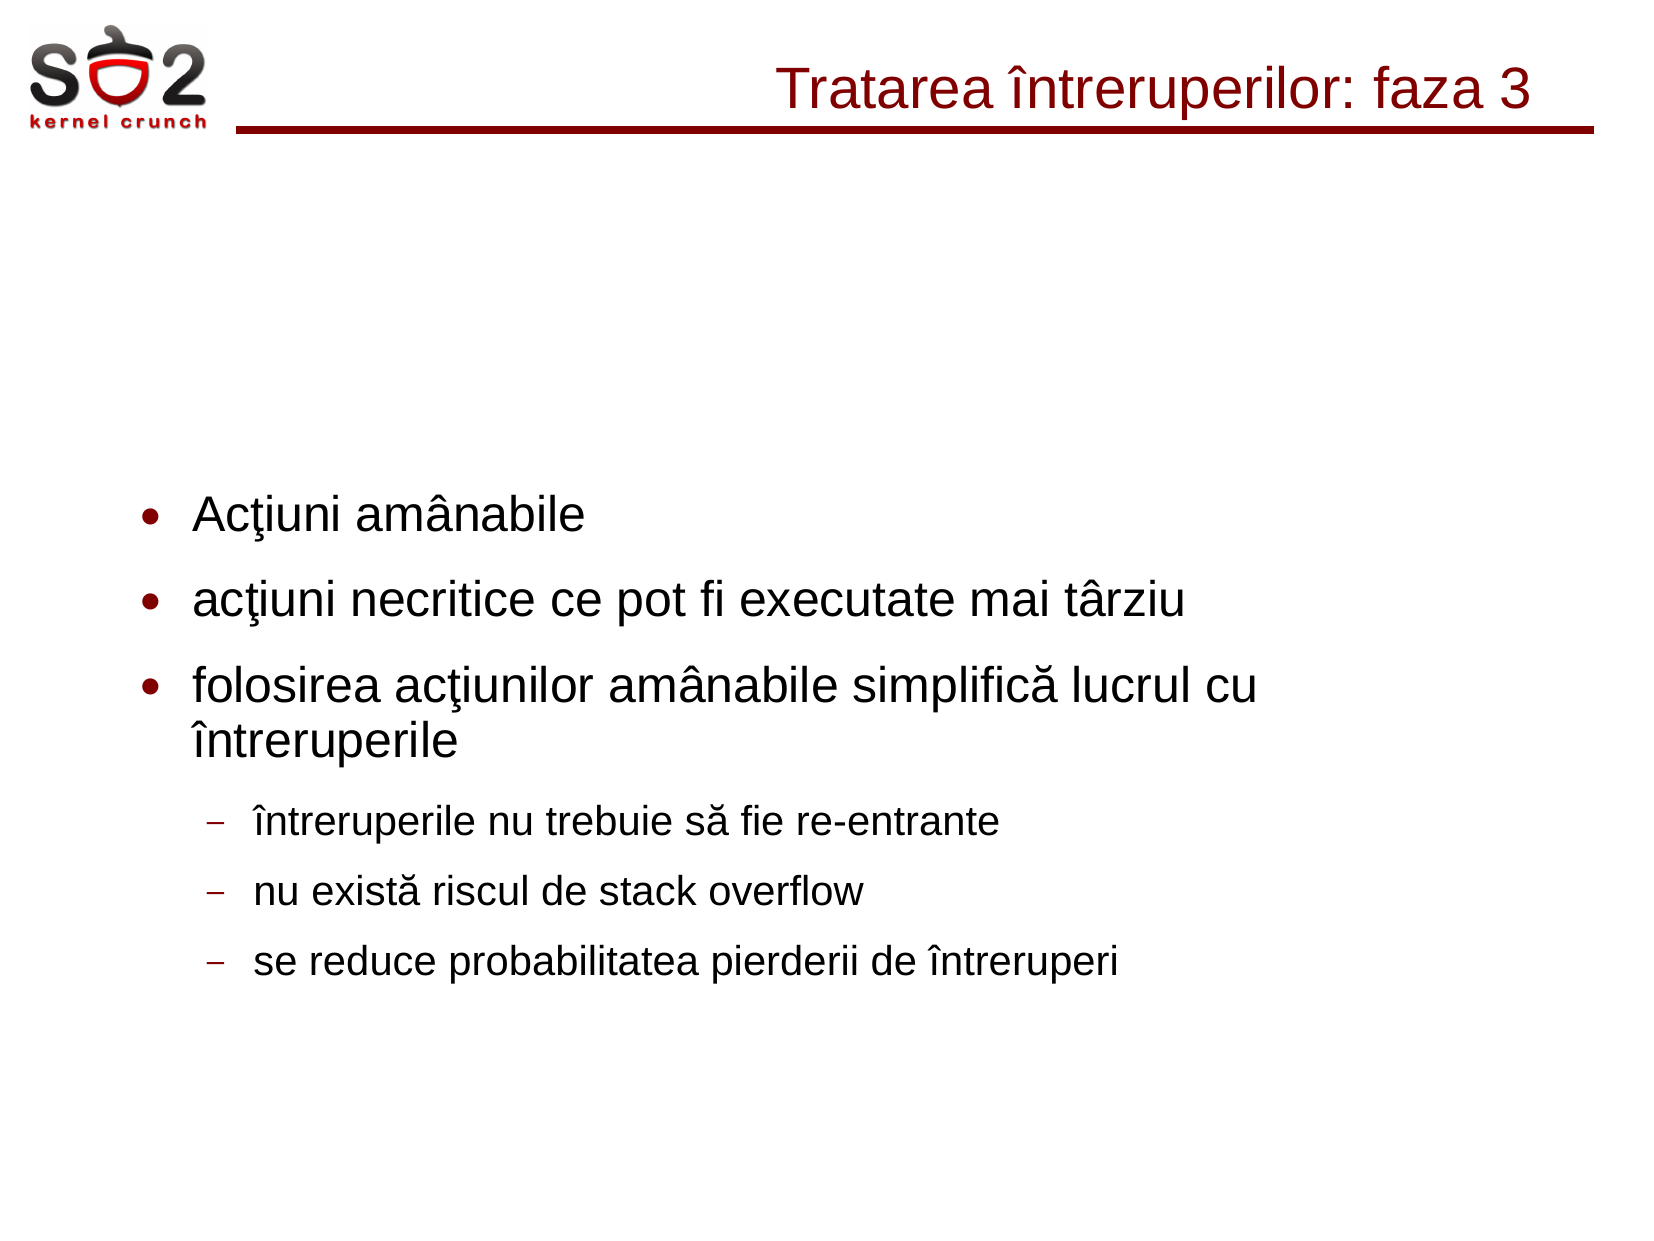

# Tratarea întreruperilor: faza 3
Acţiuni amânabile
acţiuni necritice ce pot fi executate mai târziu
folosirea acţiunilor amânabile simplifică lucrul cu întreruperile
întreruperile nu trebuie să fie re-entrante
nu există riscul de stack overflow
se reduce probabilitatea pierderii de întreruperi